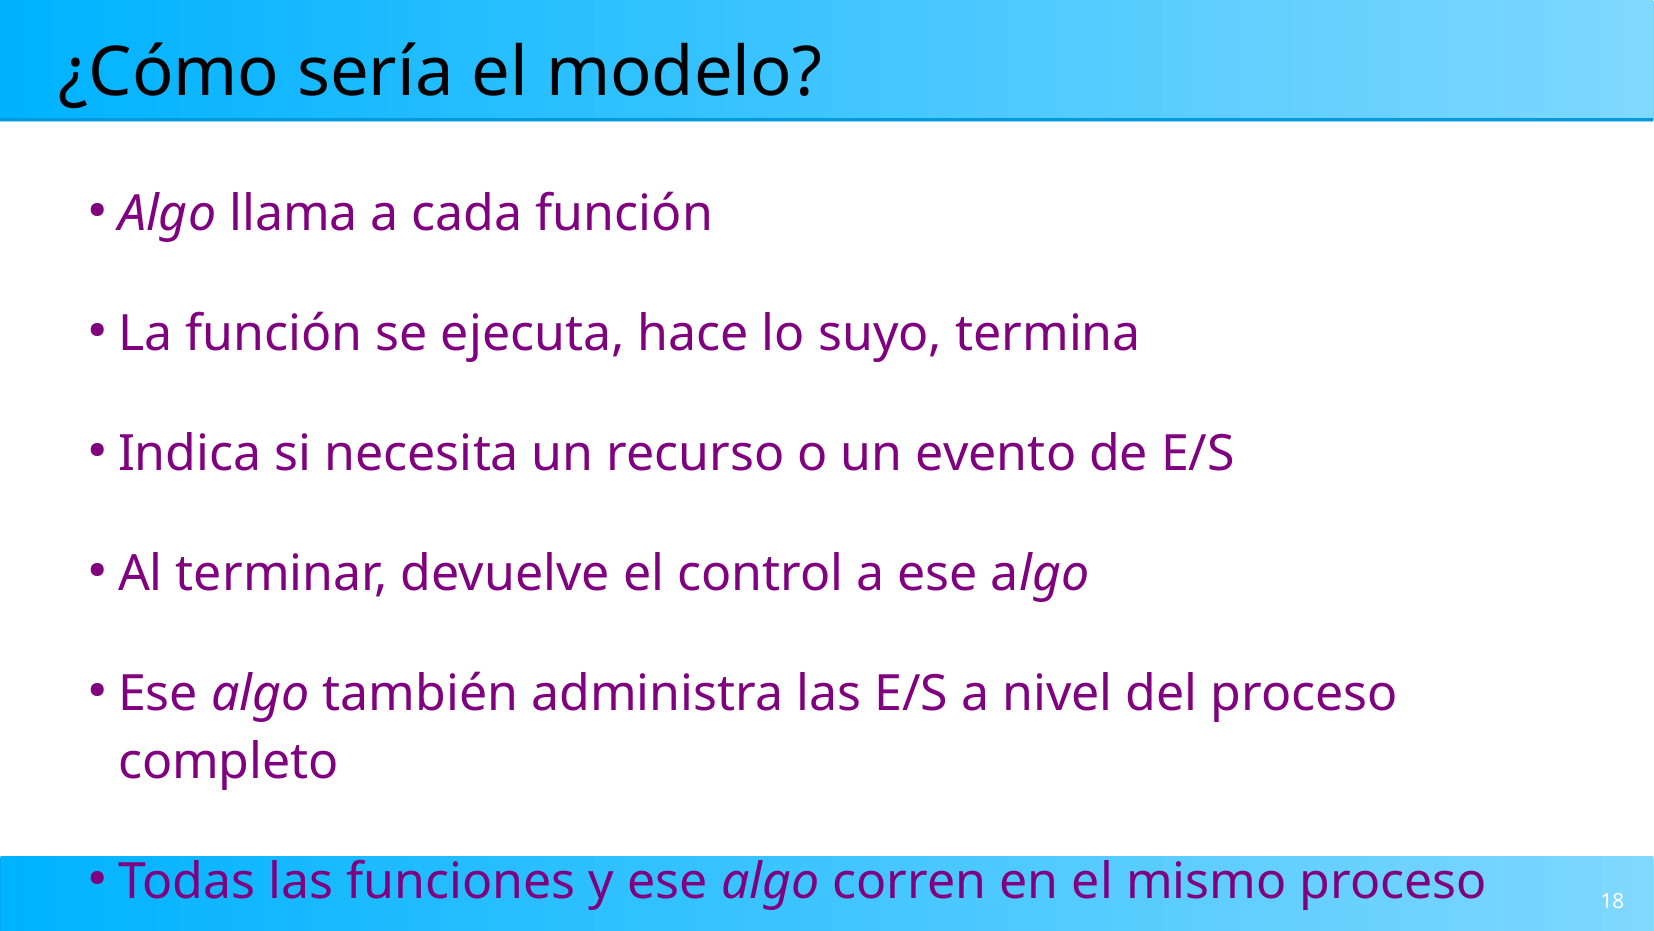

# ¿Cómo sería el modelo?
Algo llama a cada función
La función se ejecuta, hace lo suyo, termina
Indica si necesita un recurso o un evento de E/S
Al terminar, devuelve el control a ese algo
Ese algo también administra las E/S a nivel del proceso completo
Todas las funciones y ese algo corren en el mismo proceso
18